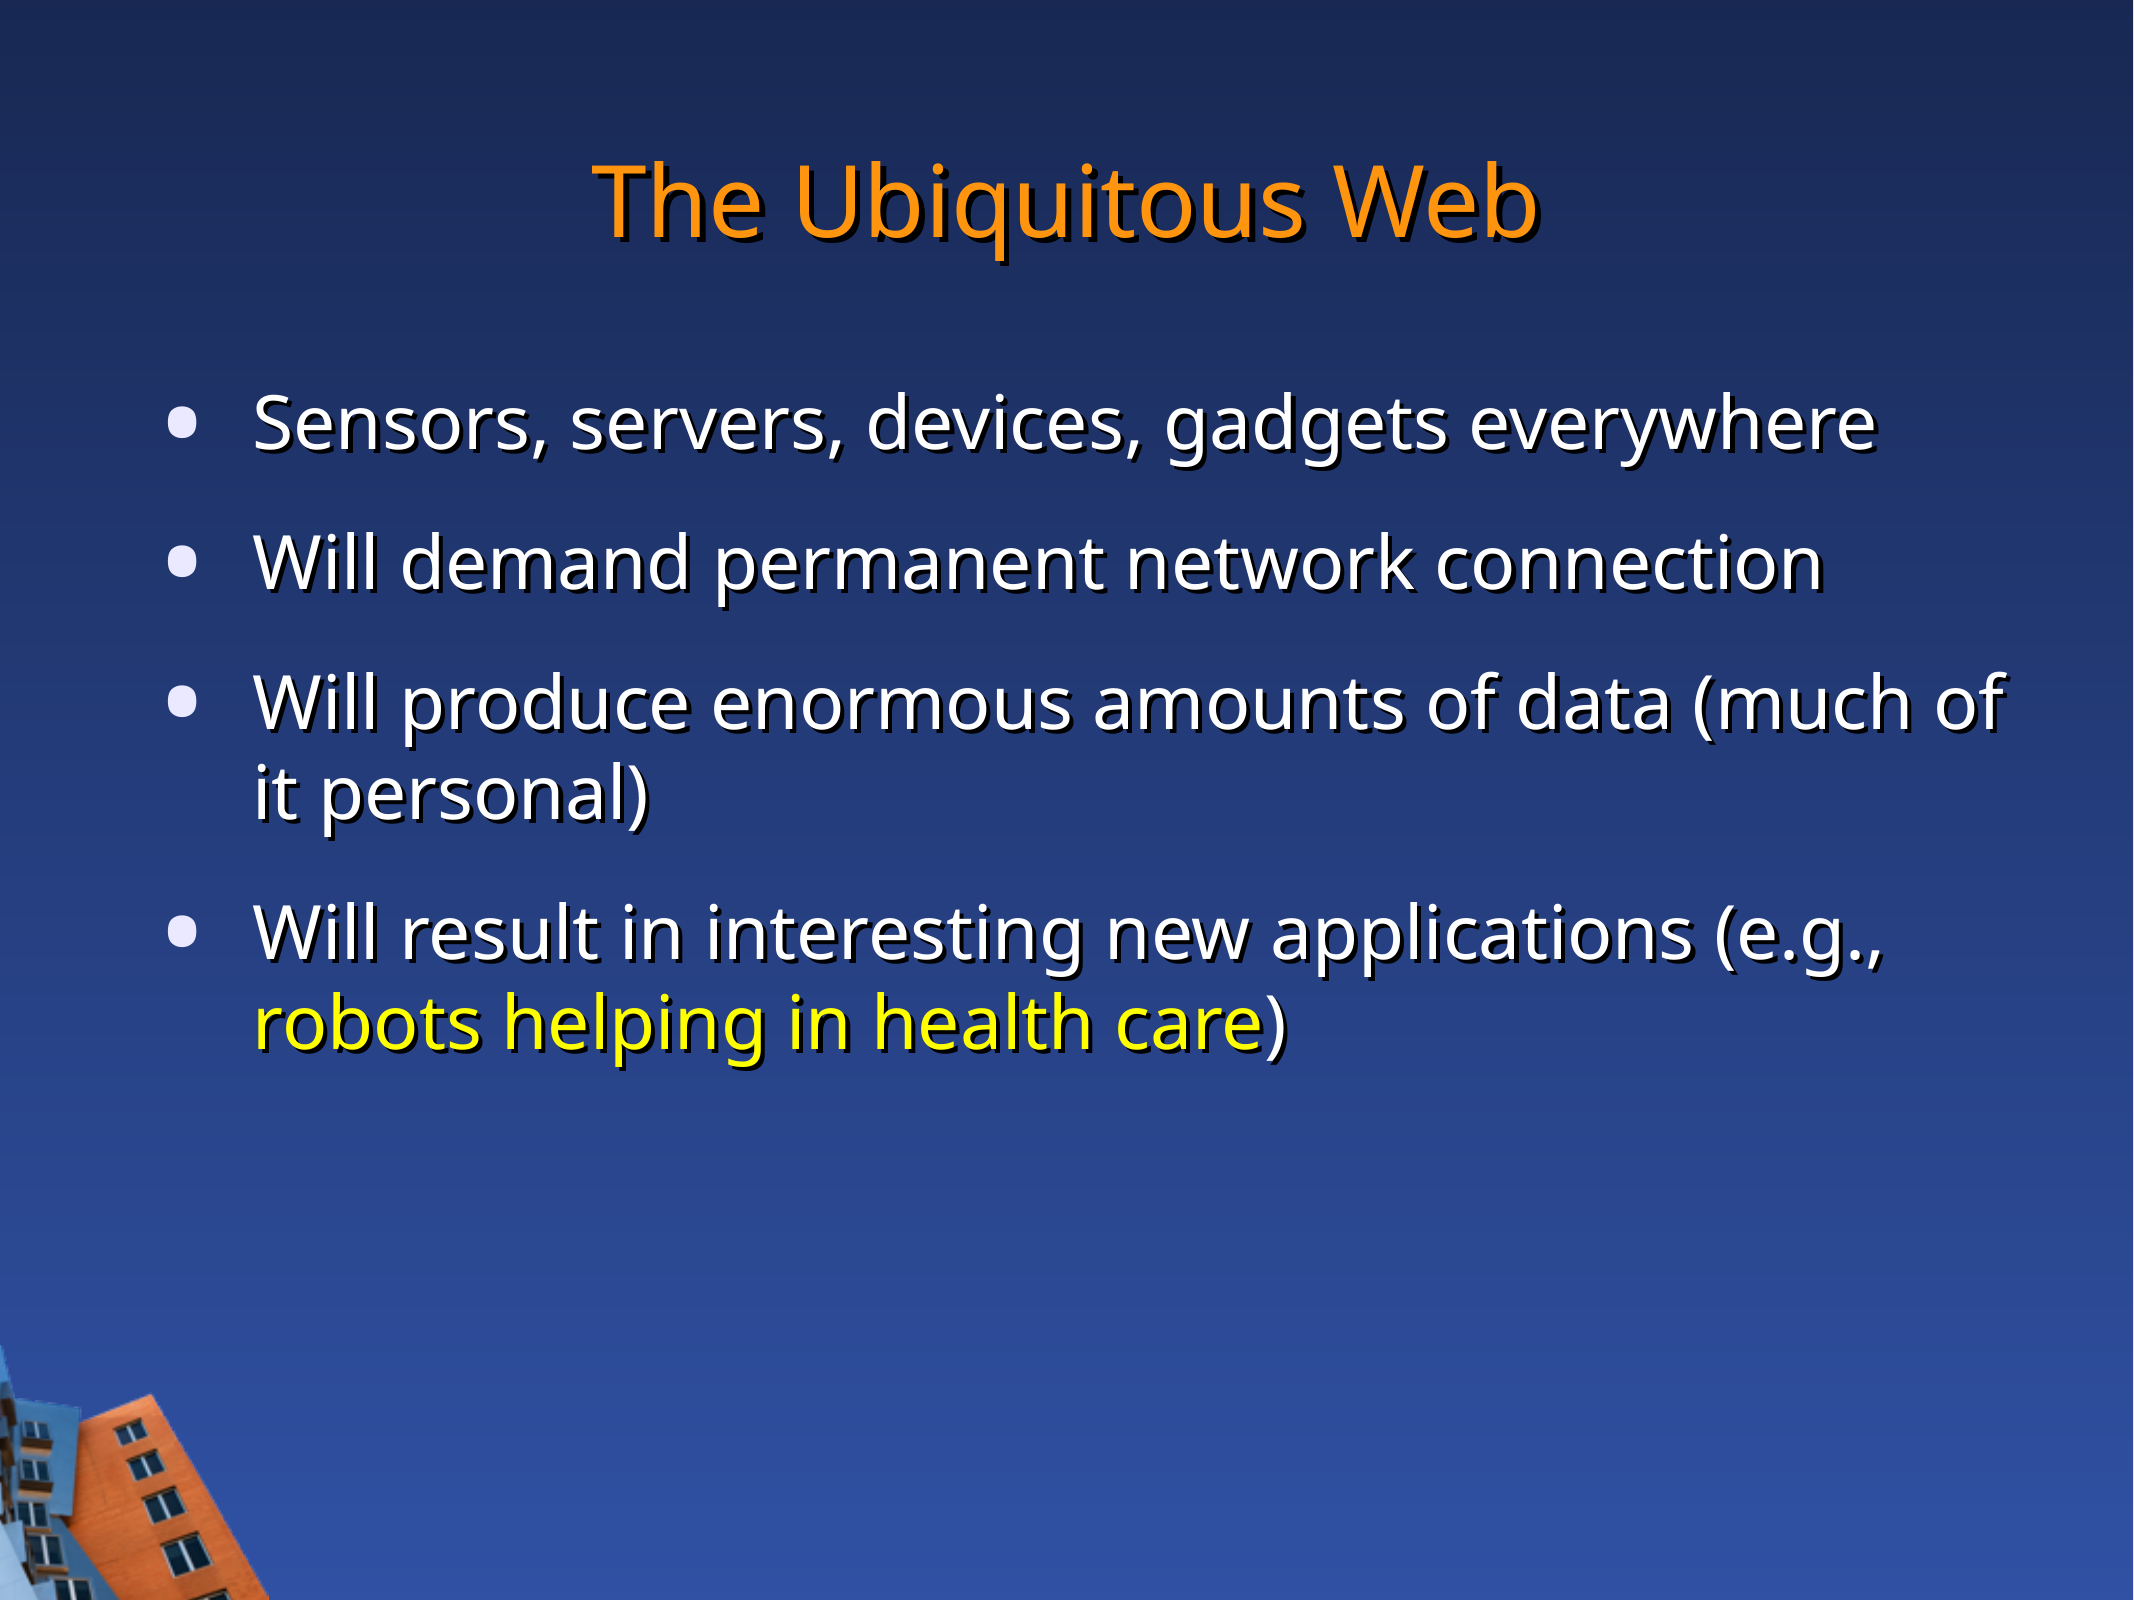

# The Ubiquitous Web
Sensors, servers, devices, gadgets everywhere
Will demand permanent network connection
Will produce enormous amounts of data (much of it personal)
Will result in interesting new applications (e.g., robots helping in health care)